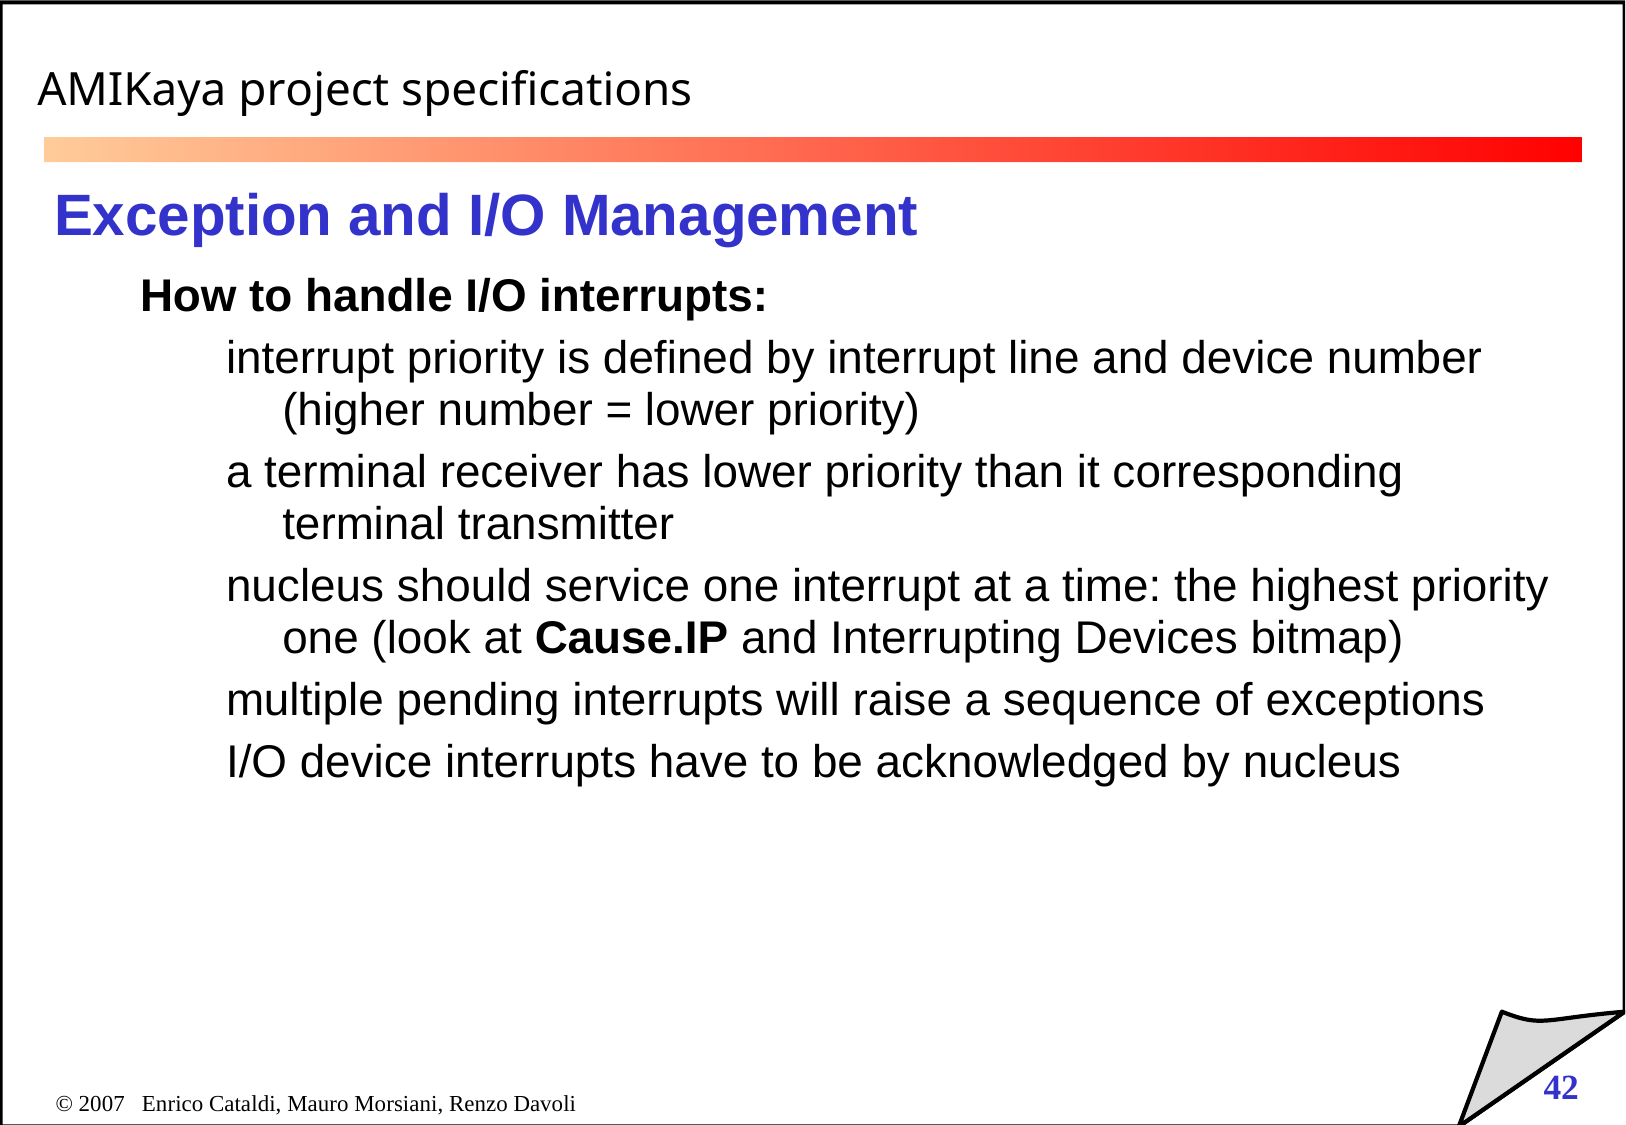

# AMIKaya project specifications
Exception and I/O Management
How to handle I/O interrupts:
interrupt priority is defined by interrupt line and device number (higher number = lower priority)
a terminal receiver has lower priority than it corresponding terminal transmitter
nucleus should service one interrupt at a time: the highest priority one (look at Cause.IP and Interrupting Devices bitmap)
multiple pending interrupts will raise a sequence of exceptions
I/O device interrupts have to be acknowledged by nucleus